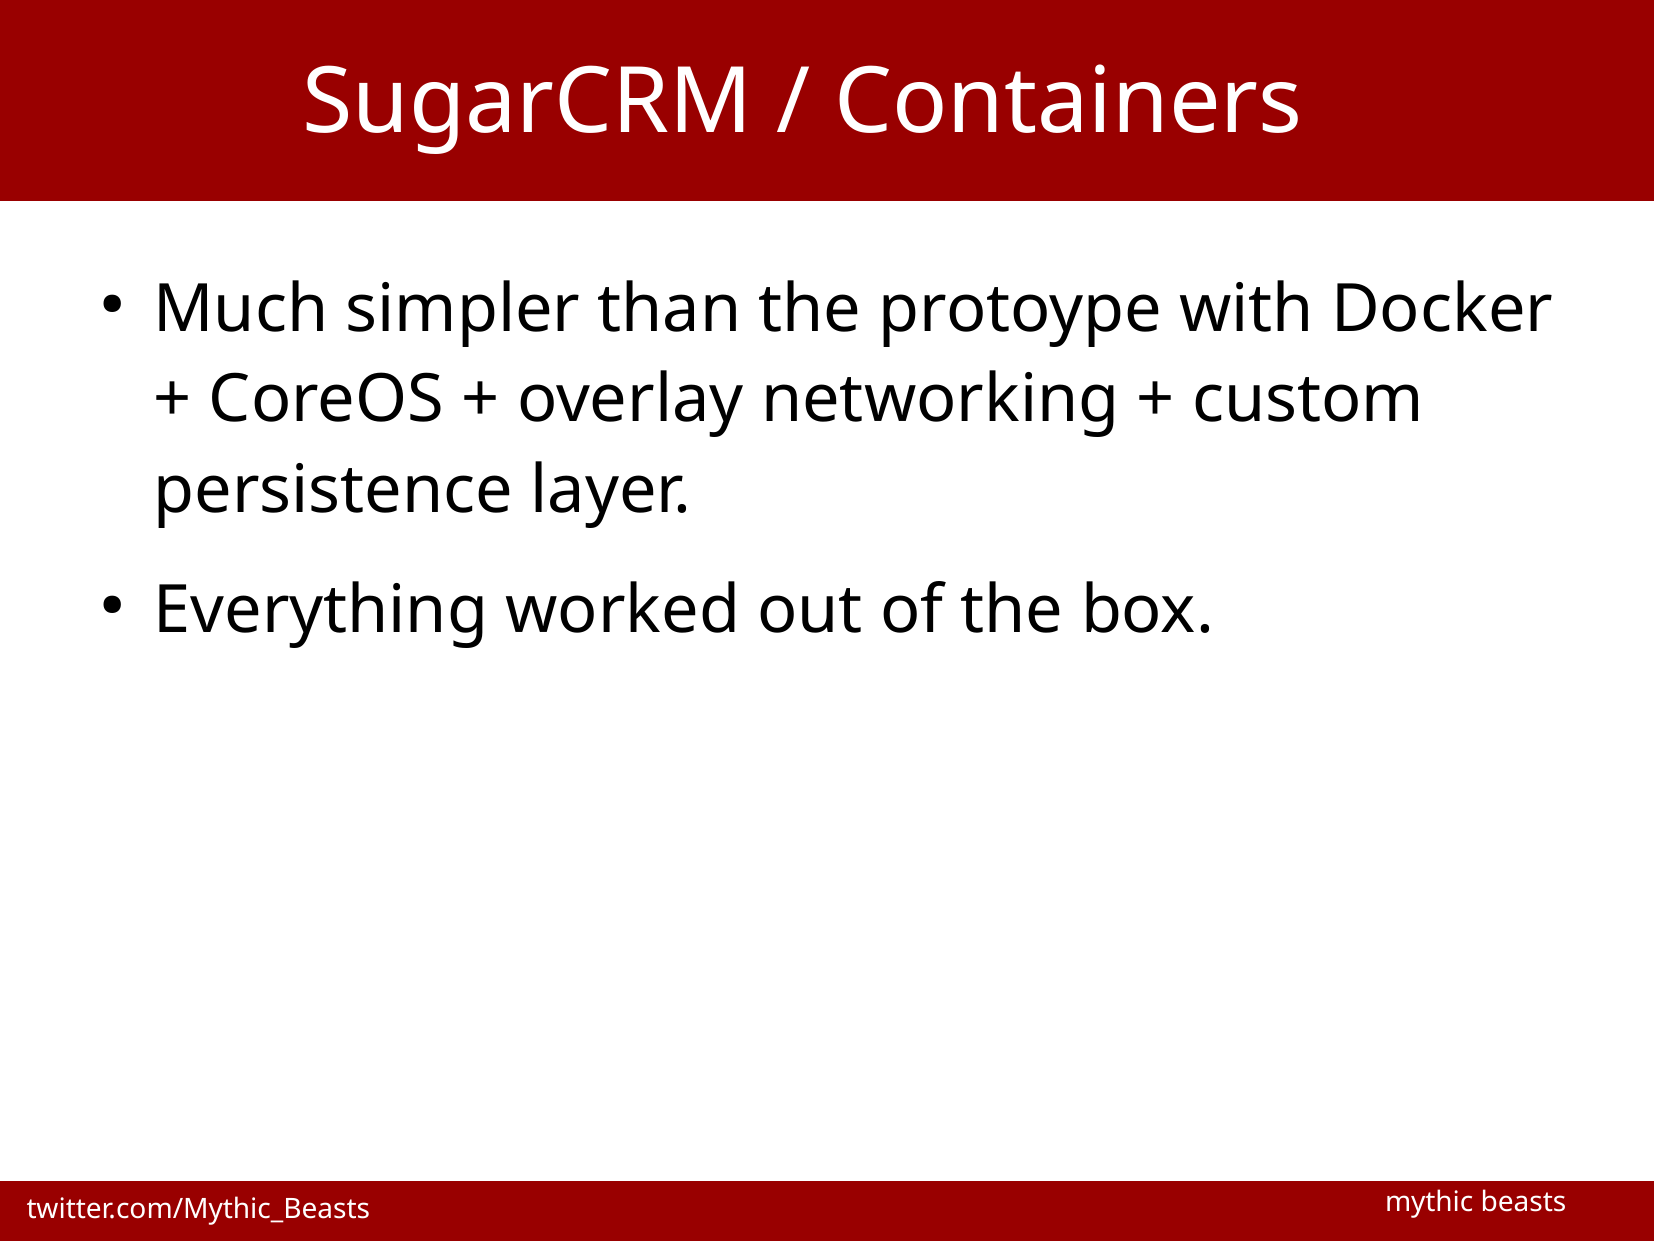

# SugarCRM / Containers
Much simpler than the protoype with Docker + CoreOS + overlay networking + custom persistence layer.
Everything worked out of the box.